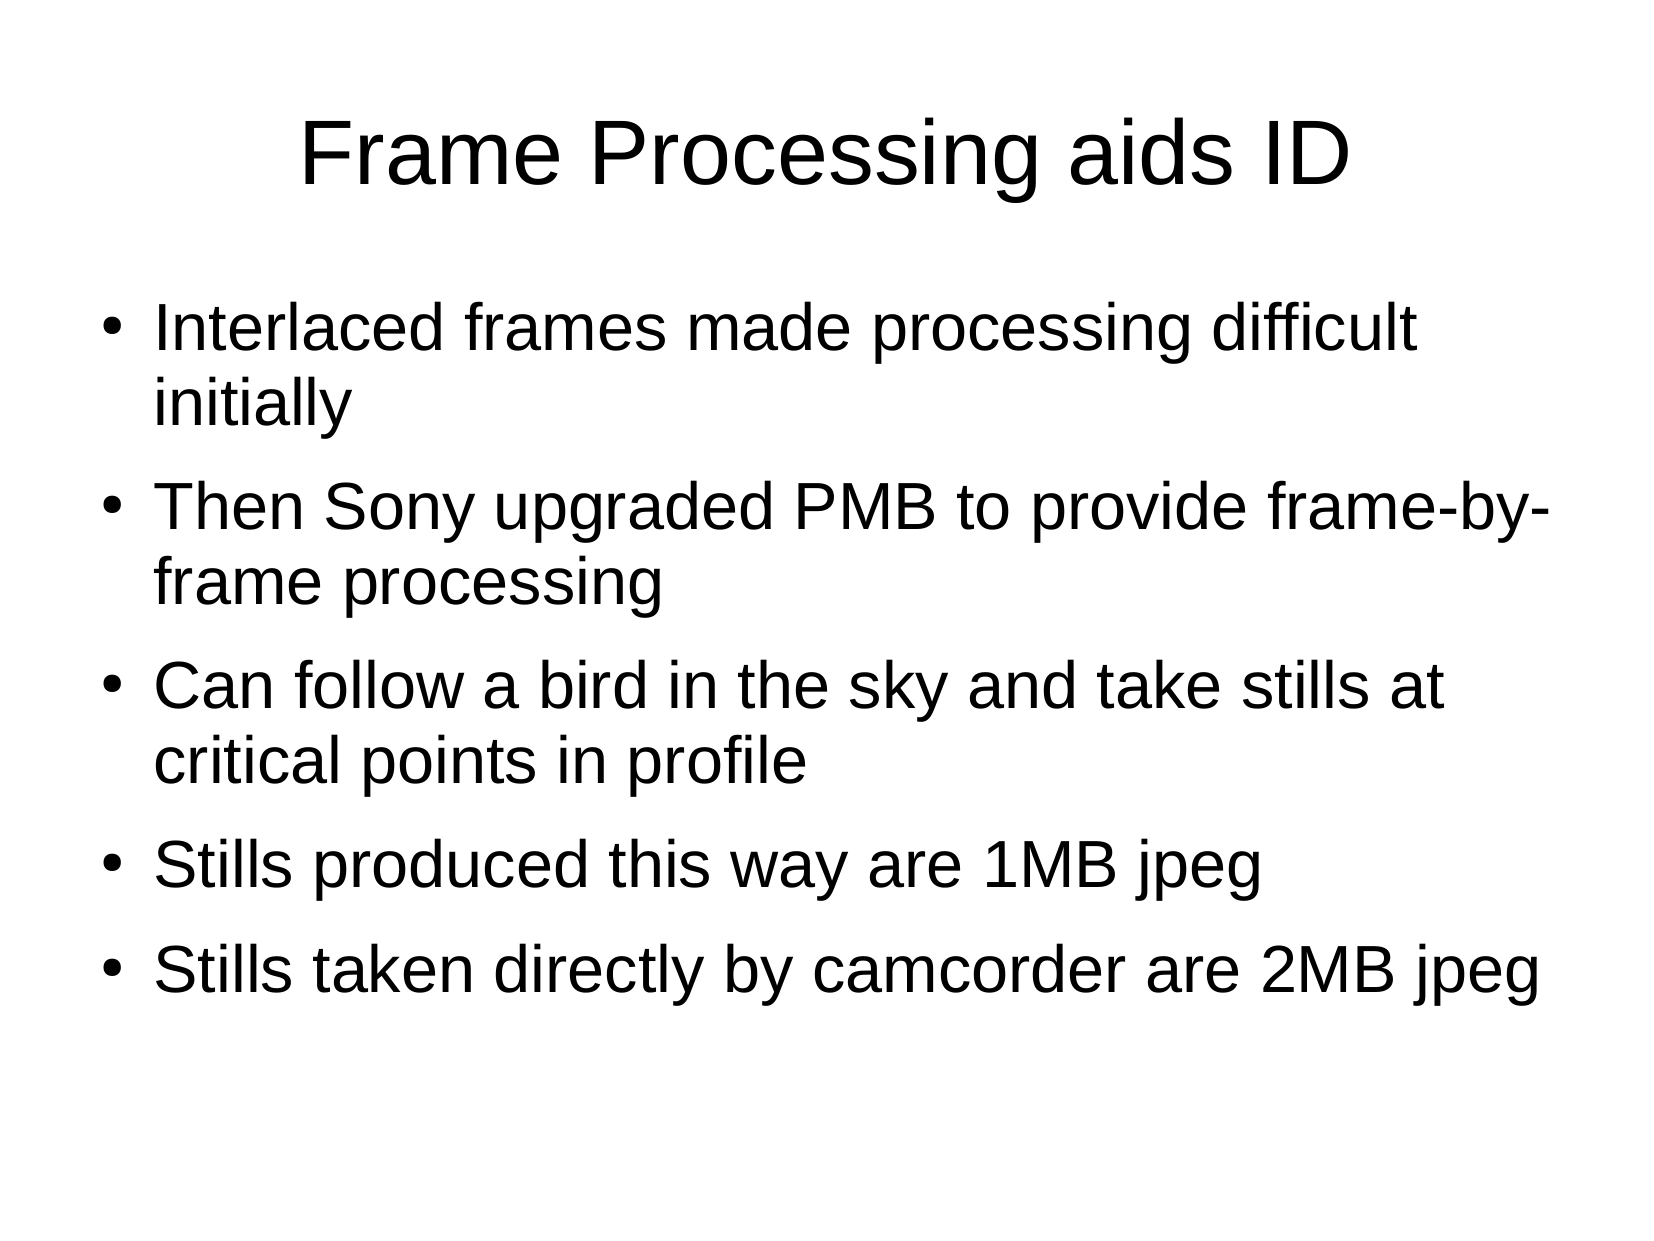

# Frame Processing aids ID
Interlaced frames made processing difficult initially
Then Sony upgraded PMB to provide frame-by-frame processing
Can follow a bird in the sky and take stills at critical points in profile
Stills produced this way are 1MB jpeg
Stills taken directly by camcorder are 2MB jpeg